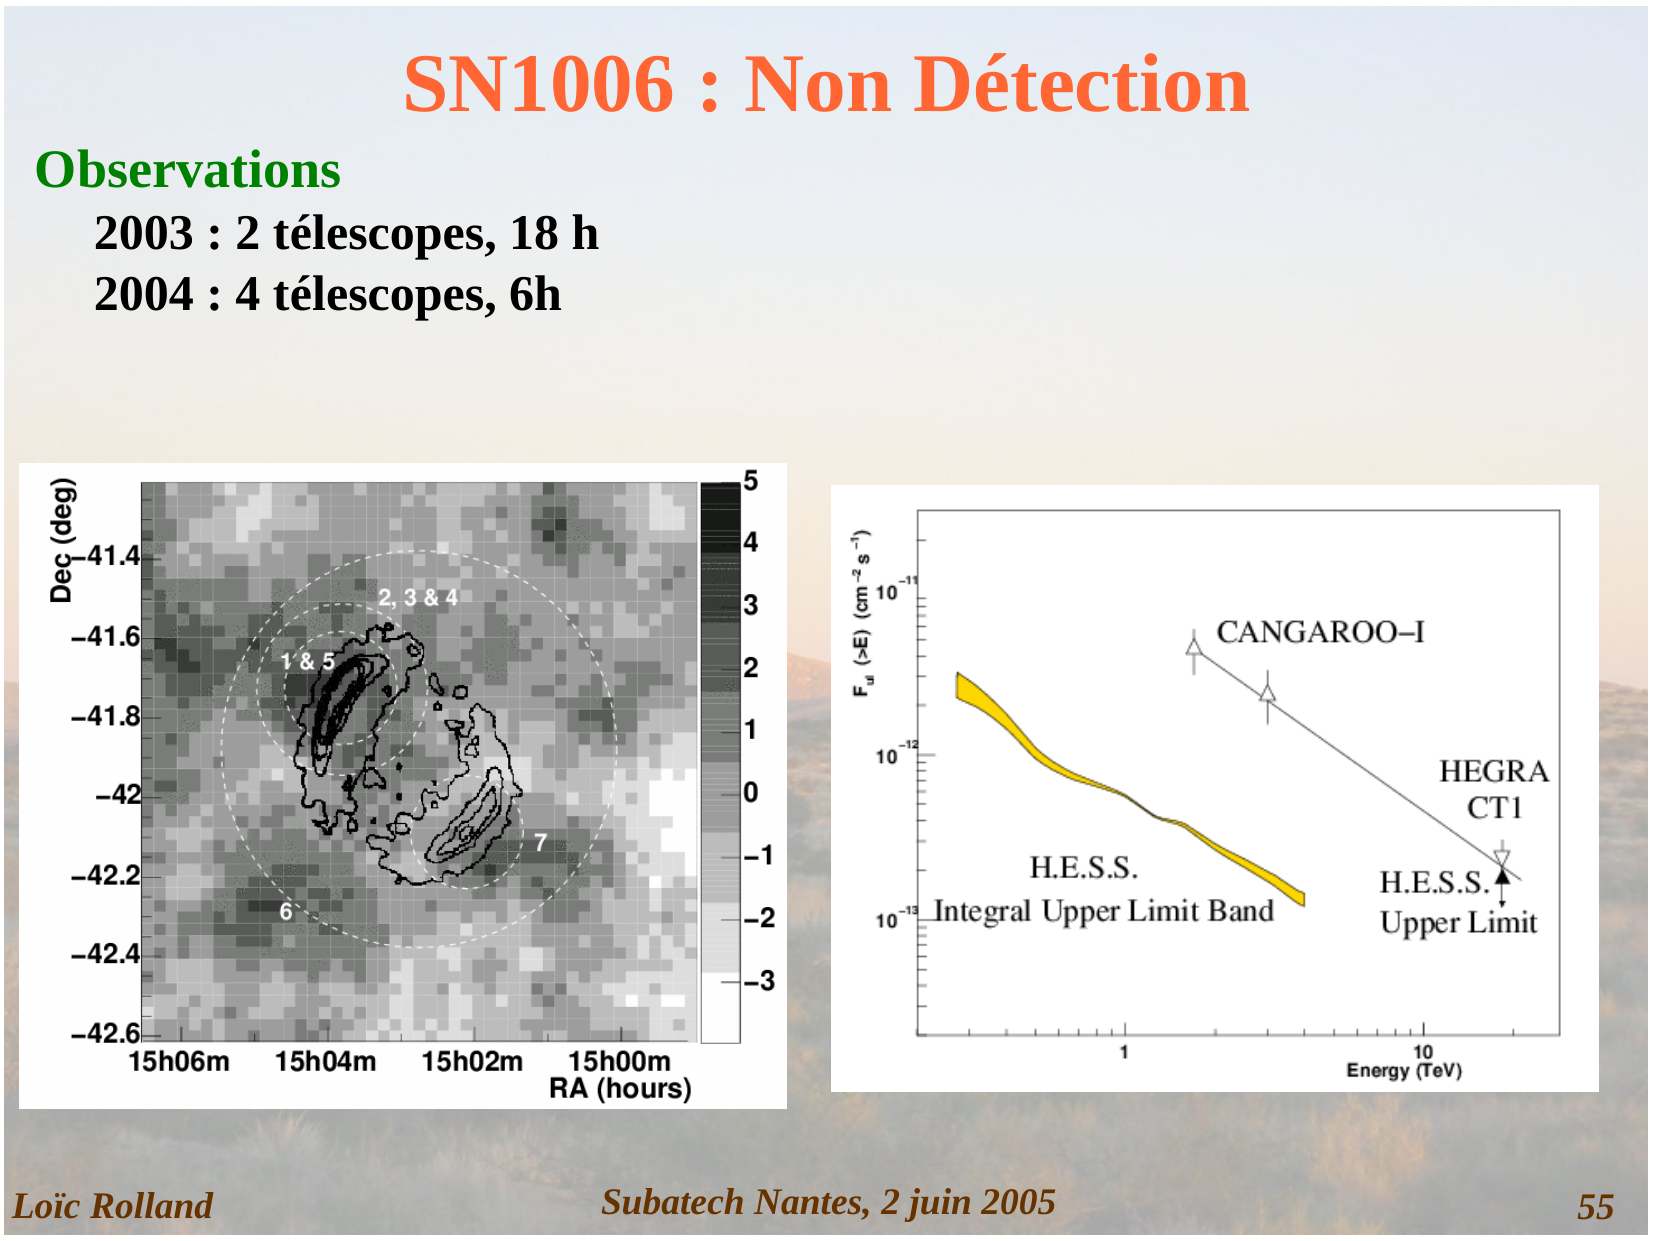

# SN1006 : Non Détection
Observations
2003 : 2 télescopes, 18 h
2004 : 4 télescopes, 6h